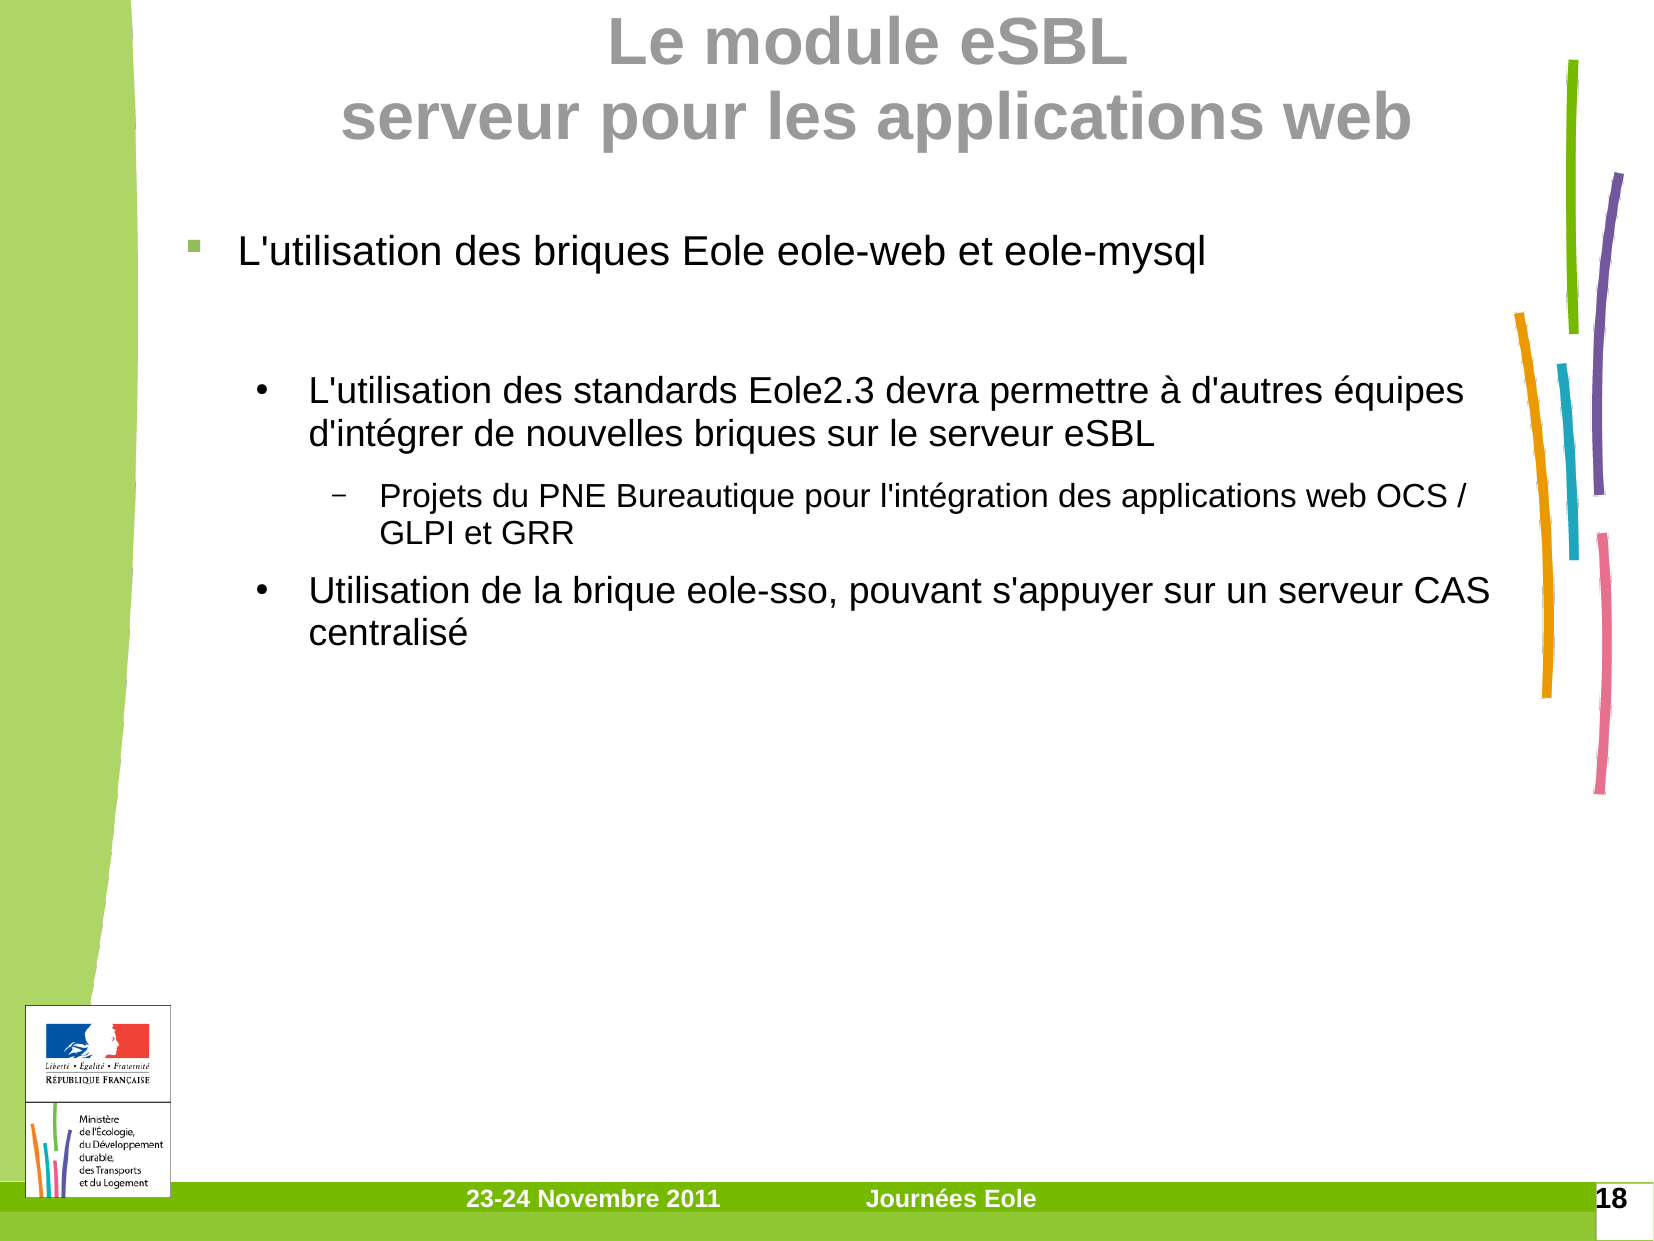

# Le module eSBL serveur pour les applications web
L'utilisation des briques Eole eole-web et eole-mysql
L'utilisation des standards Eole2.3 devra permettre à d'autres équipes d'intégrer de nouvelles briques sur le serveur eSBL
Projets du PNE Bureautique pour l'intégration des applications web OCS / GLPI et GRR
Utilisation de la brique eole-sso, pouvant s'appuyer sur un serveur CAS centralisé
18
 SG/SPSSI/PSI septembre 2011
Schéma directeur des SI